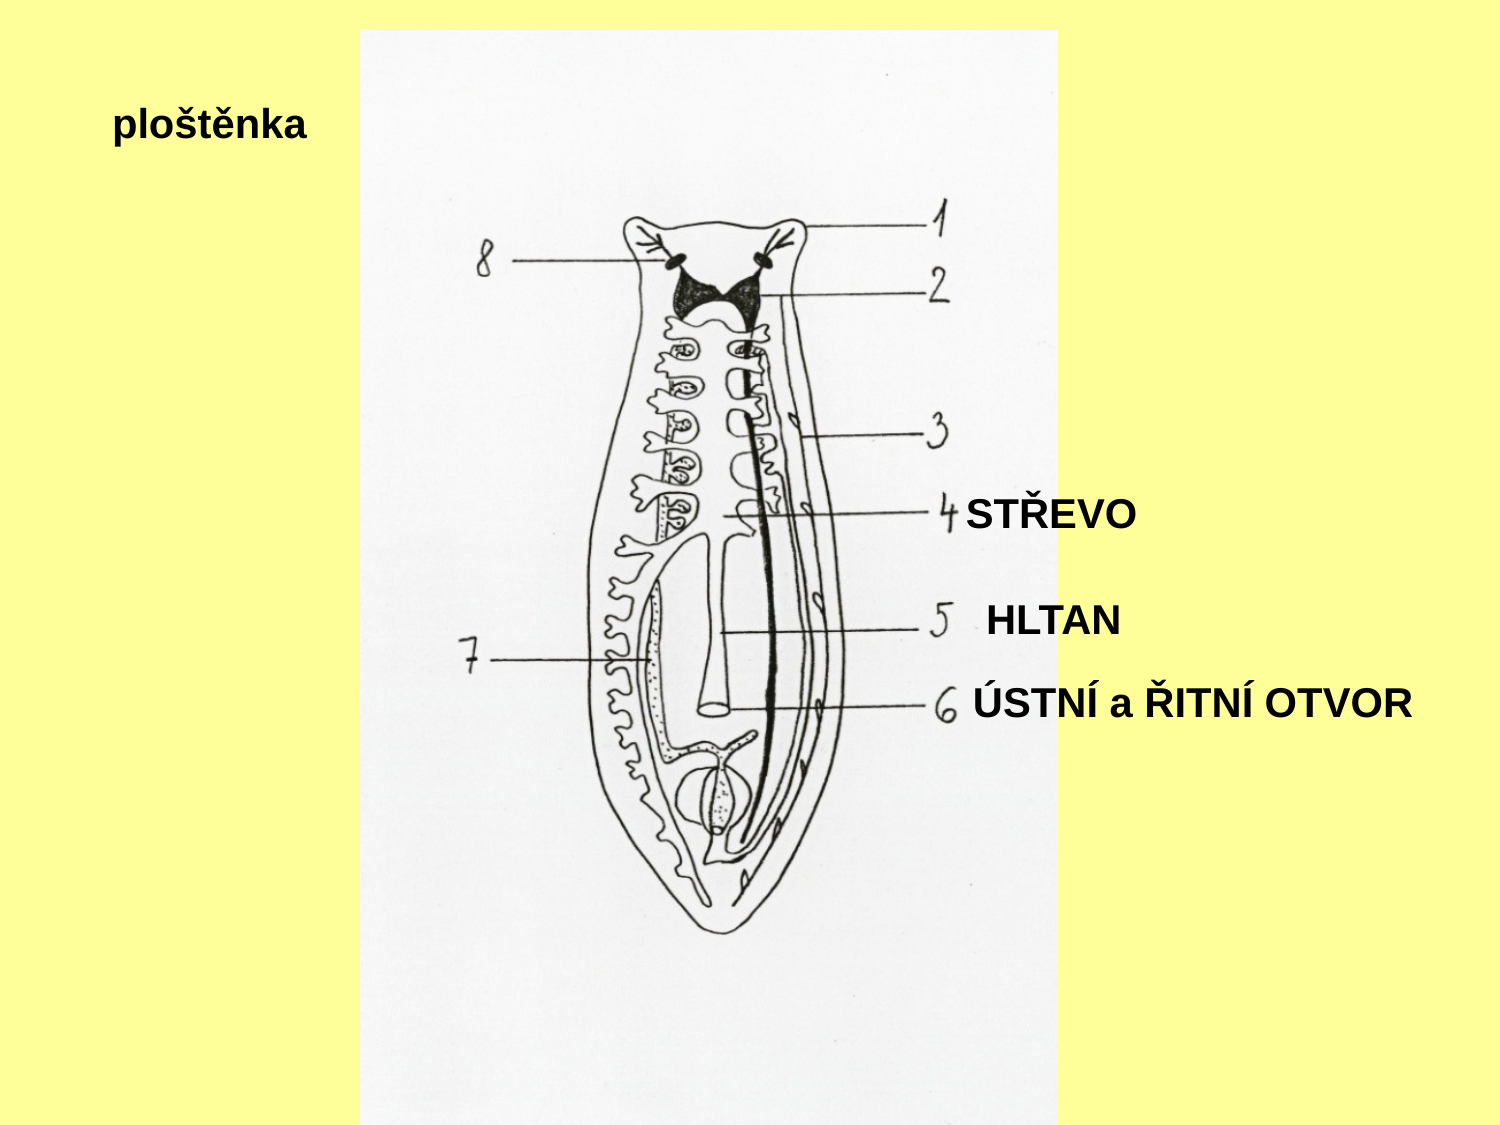

#
ploštěnka
STŘEVO
HLTAN
 ÚSTNÍ a ŘITNÍ OTVOR